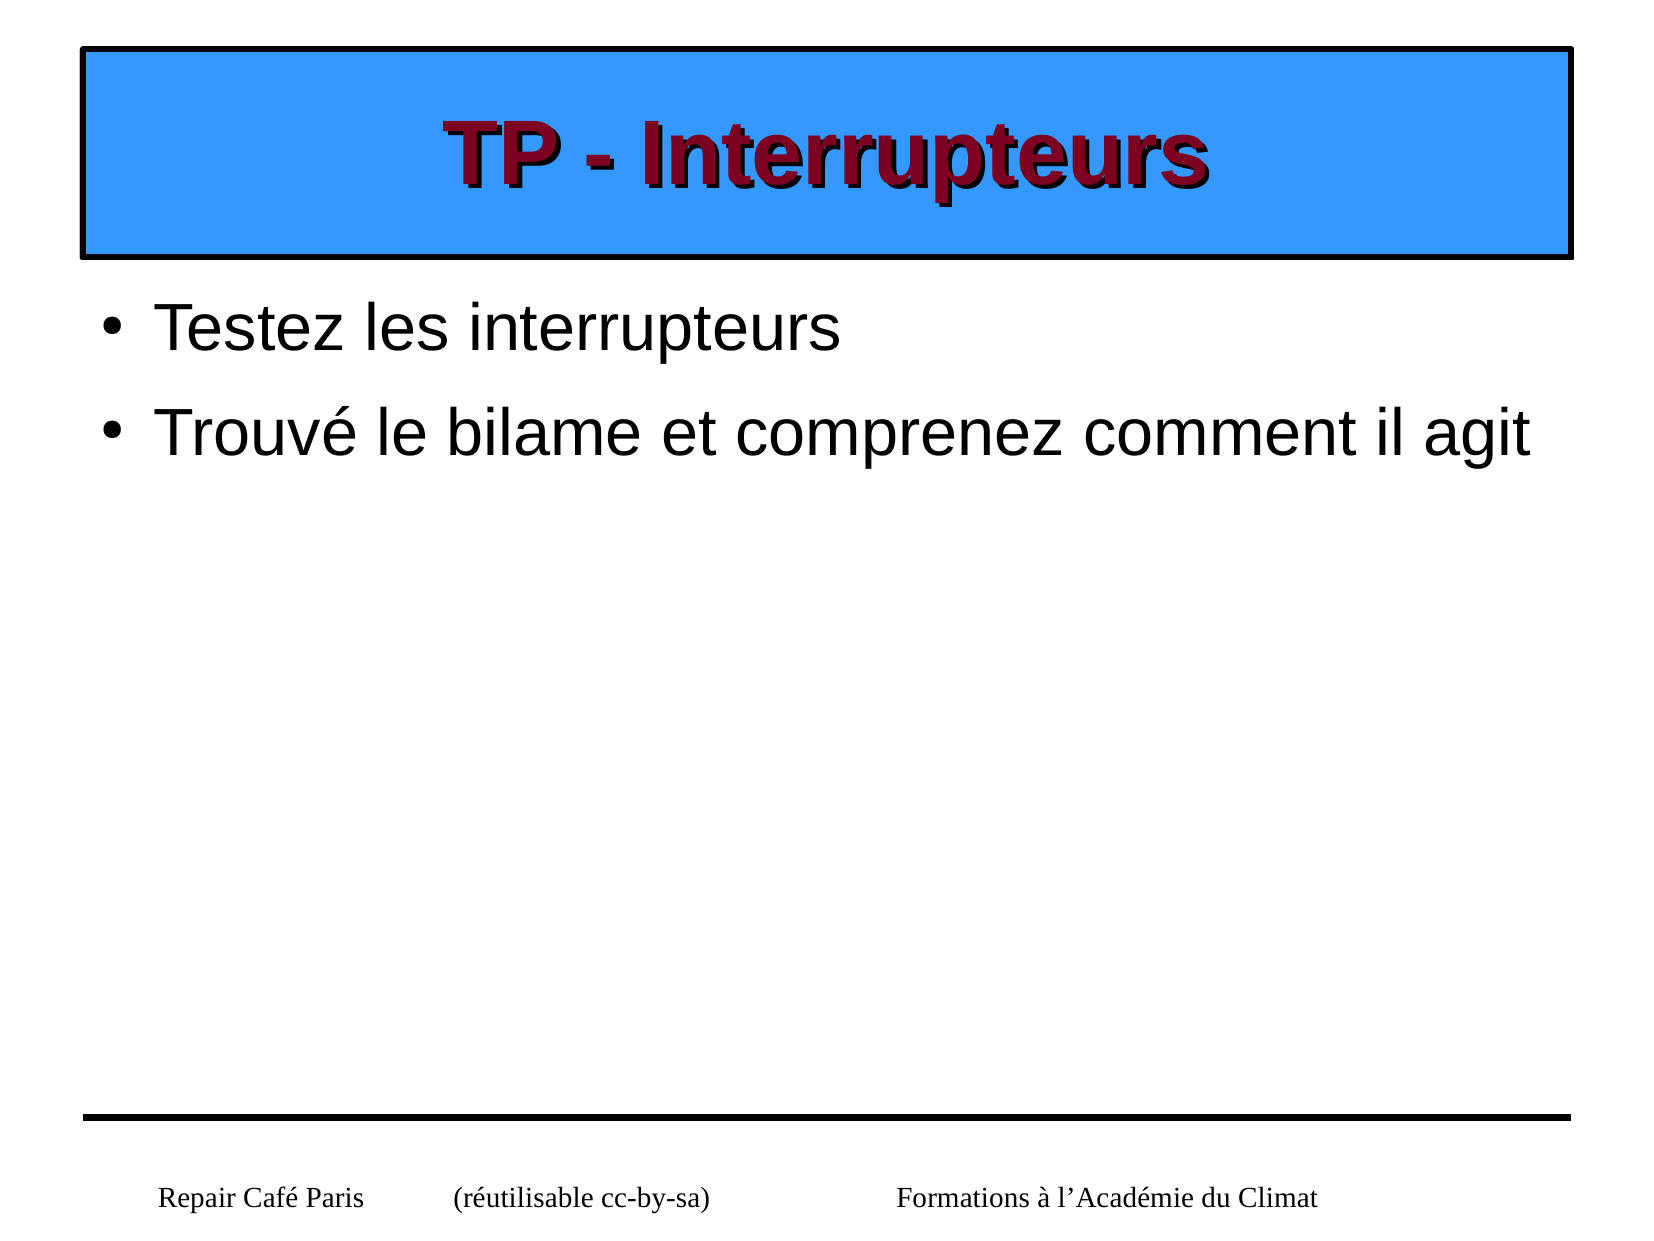

# TP - Interrupteurs
Testez les interrupteurs
Trouvé le bilame et comprenez comment il agit